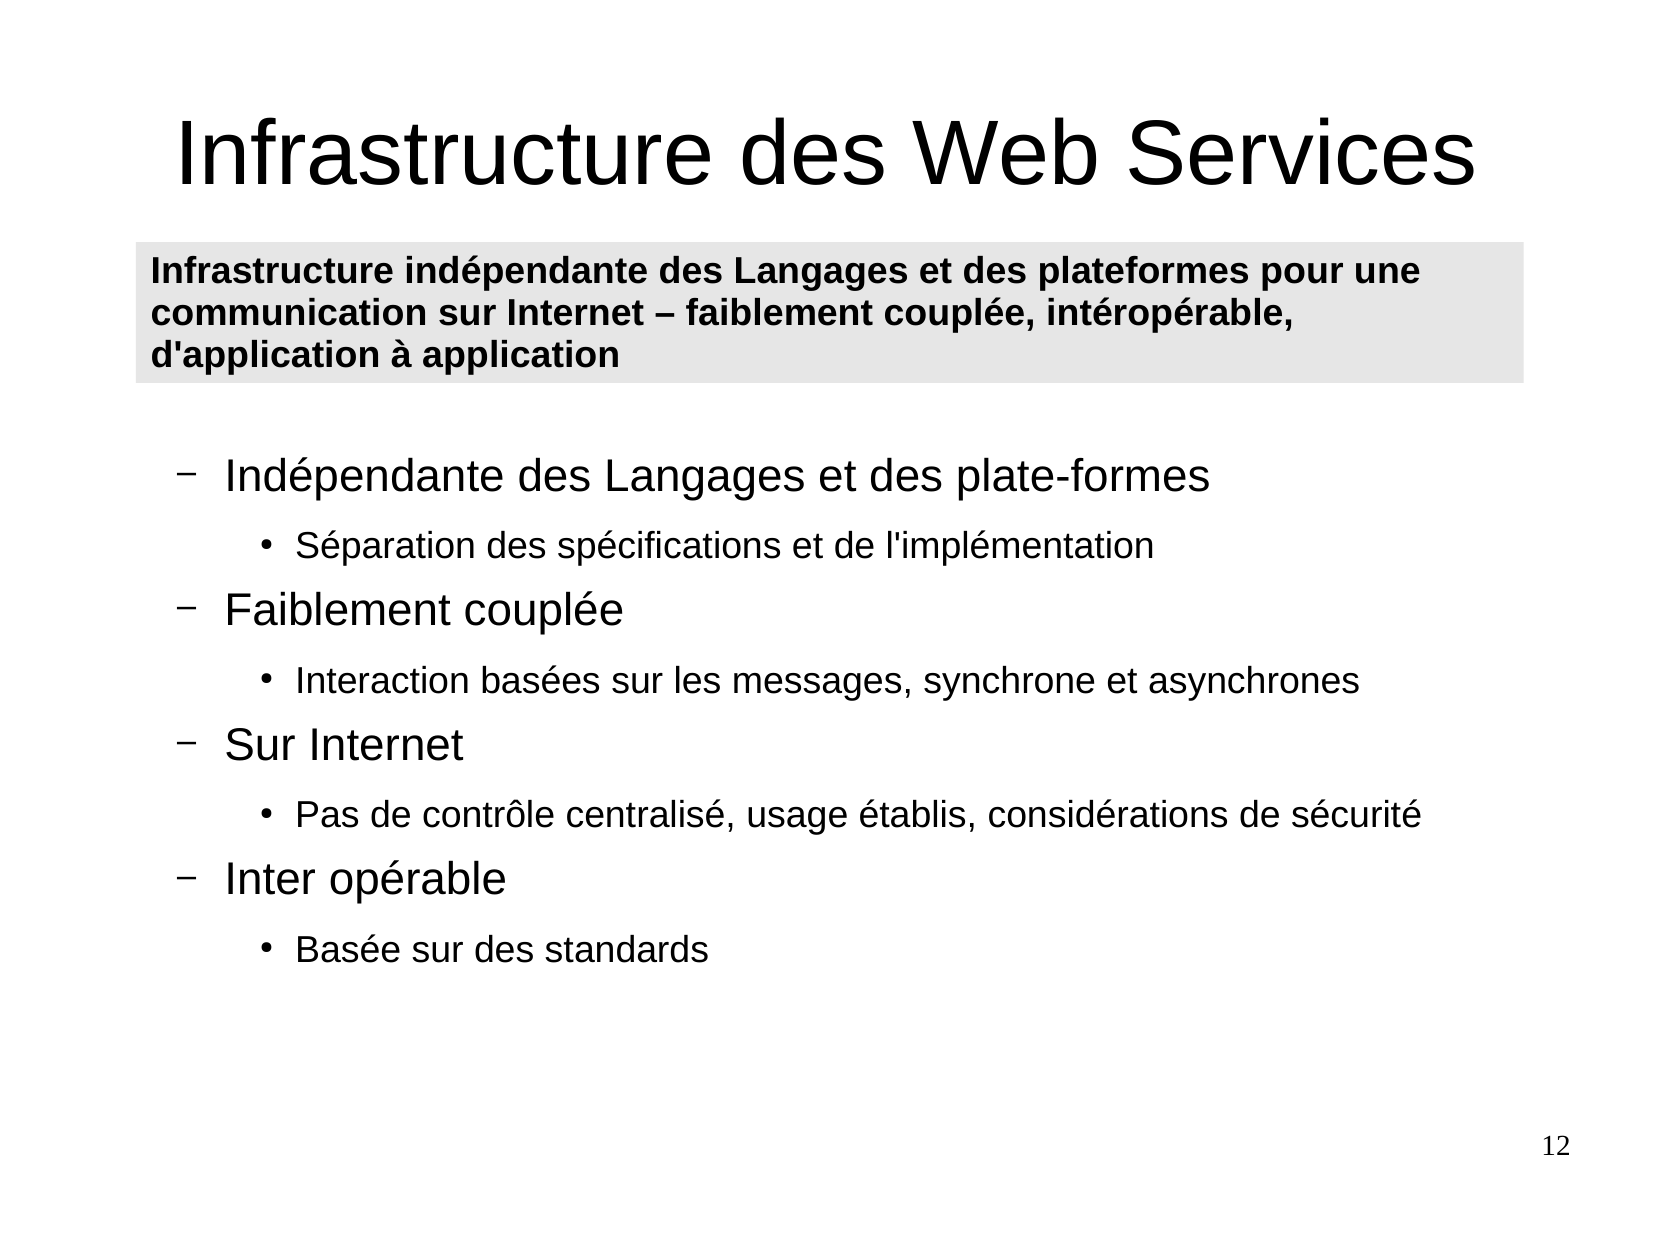

# Infrastructure des Web Services
Infrastructure indépendante des Langages et des plateformes pour une communication sur Internet – faiblement couplée, intéropérable, d'application à application
Indépendante des Langages et des plate-formes
Séparation des spécifications et de l'implémentation
Faiblement couplée
Interaction basées sur les messages, synchrone et asynchrones
Sur Internet
Pas de contrôle centralisé, usage établis, considérations de sécurité
Inter opérable
Basée sur des standards
12